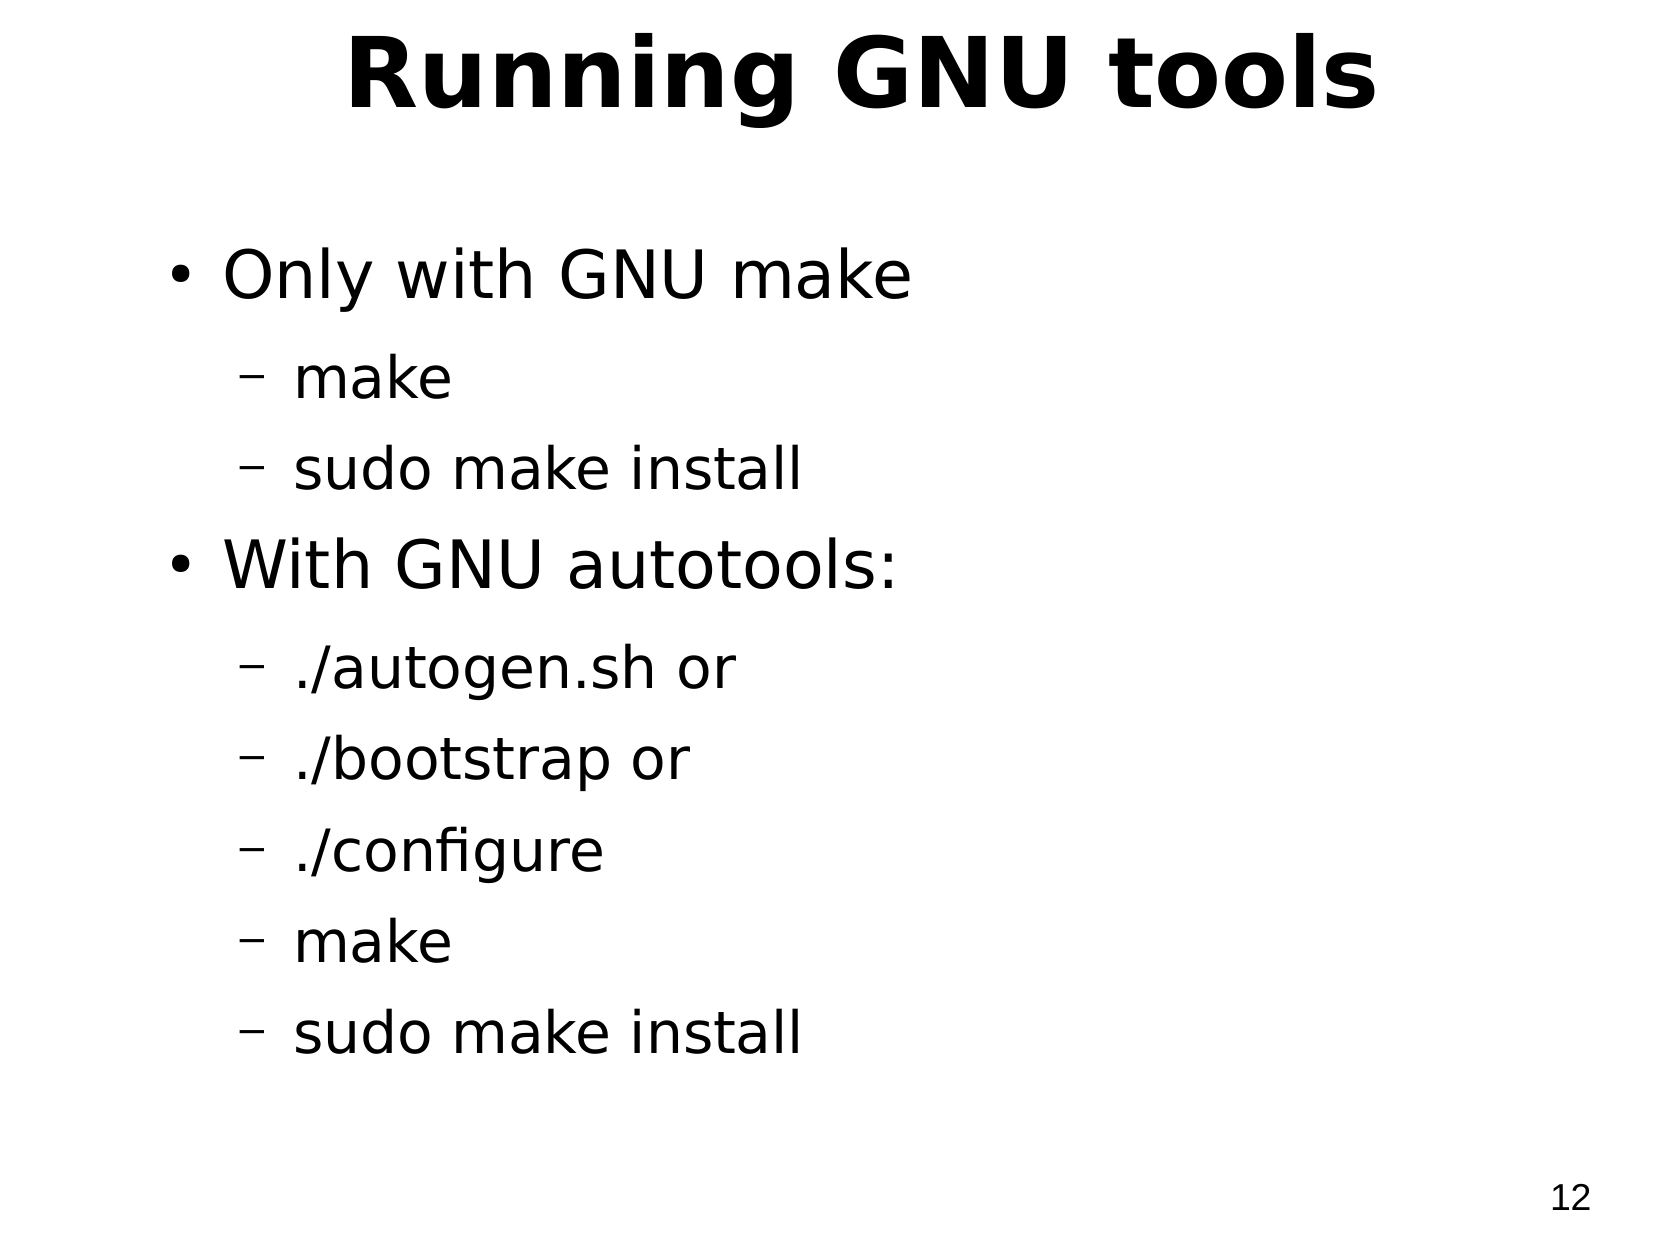

# Running GNU tools
Only with GNU make
make
sudo make install
With GNU autotools:
./autogen.sh or
./bootstrap or
./configure
make
sudo make install